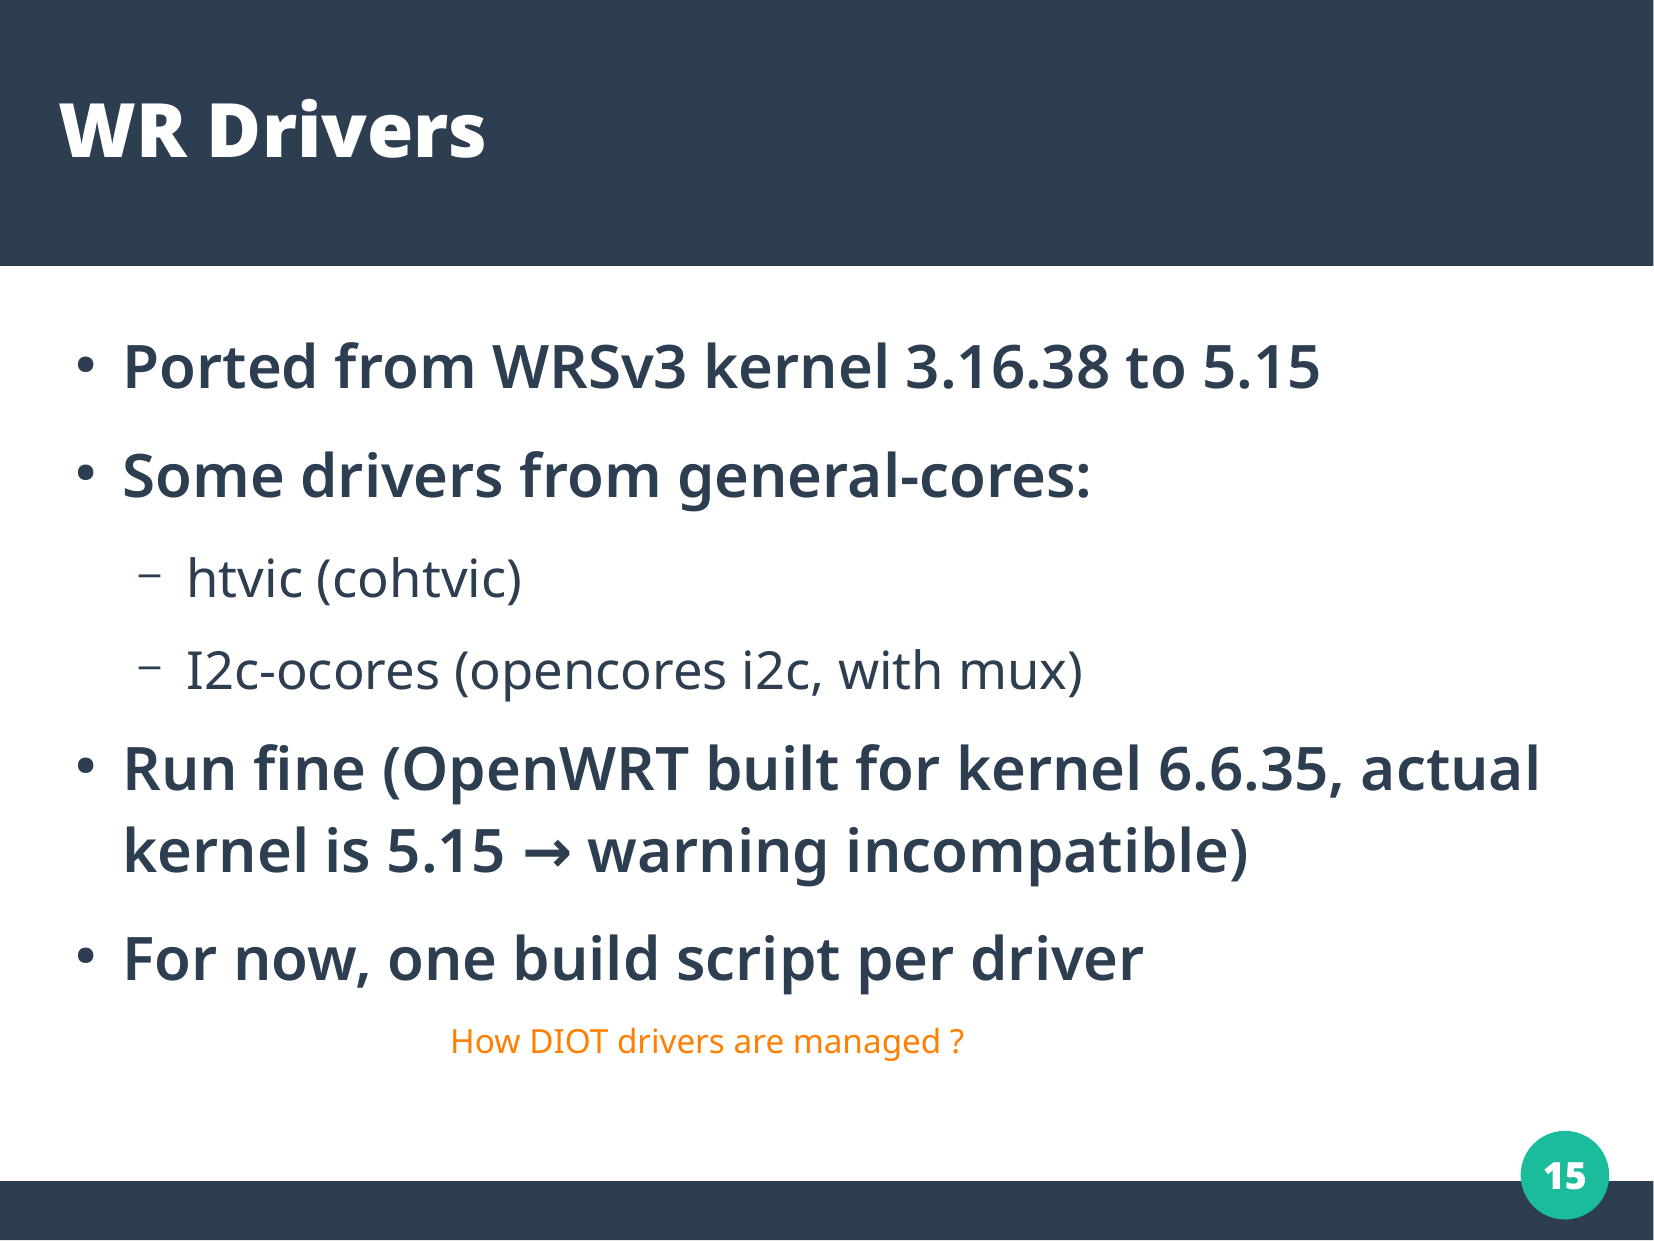

# WR Drivers
Ported from WRSv3 kernel 3.16.38 to 5.15
Some drivers from general-cores:
htvic (cohtvic)
I2c-ocores (opencores i2c, with mux)
Run fine (OpenWRT built for kernel 6.6.35, actual kernel is 5.15 → warning incompatible)
For now, one build script per driver
How DIOT drivers are managed ?
15